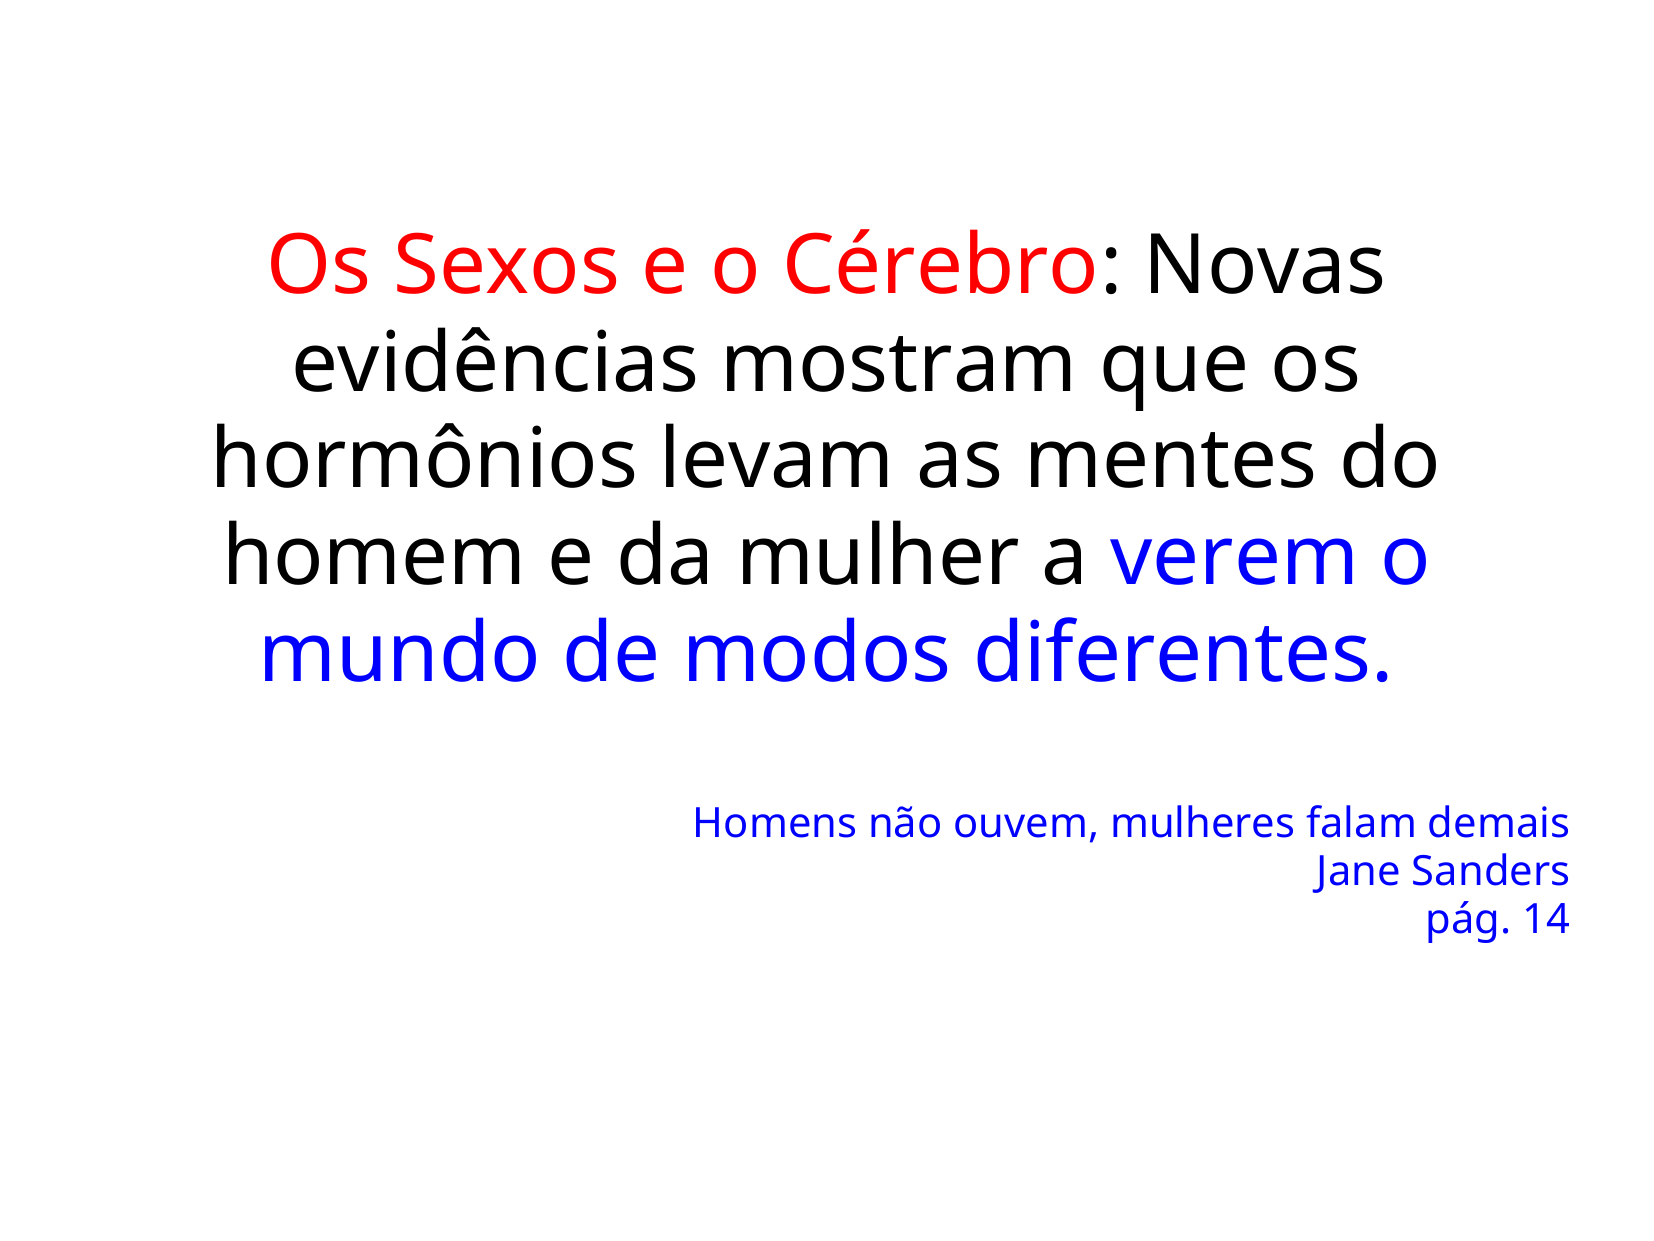

Os Sexos e o Cérebro: Novas evidências mostram que os hormônios levam as mentes do homem e da mulher a verem o mundo de modos diferentes.
Homens não ouvem, mulheres falam demais
Jane Sanders
pág. 14